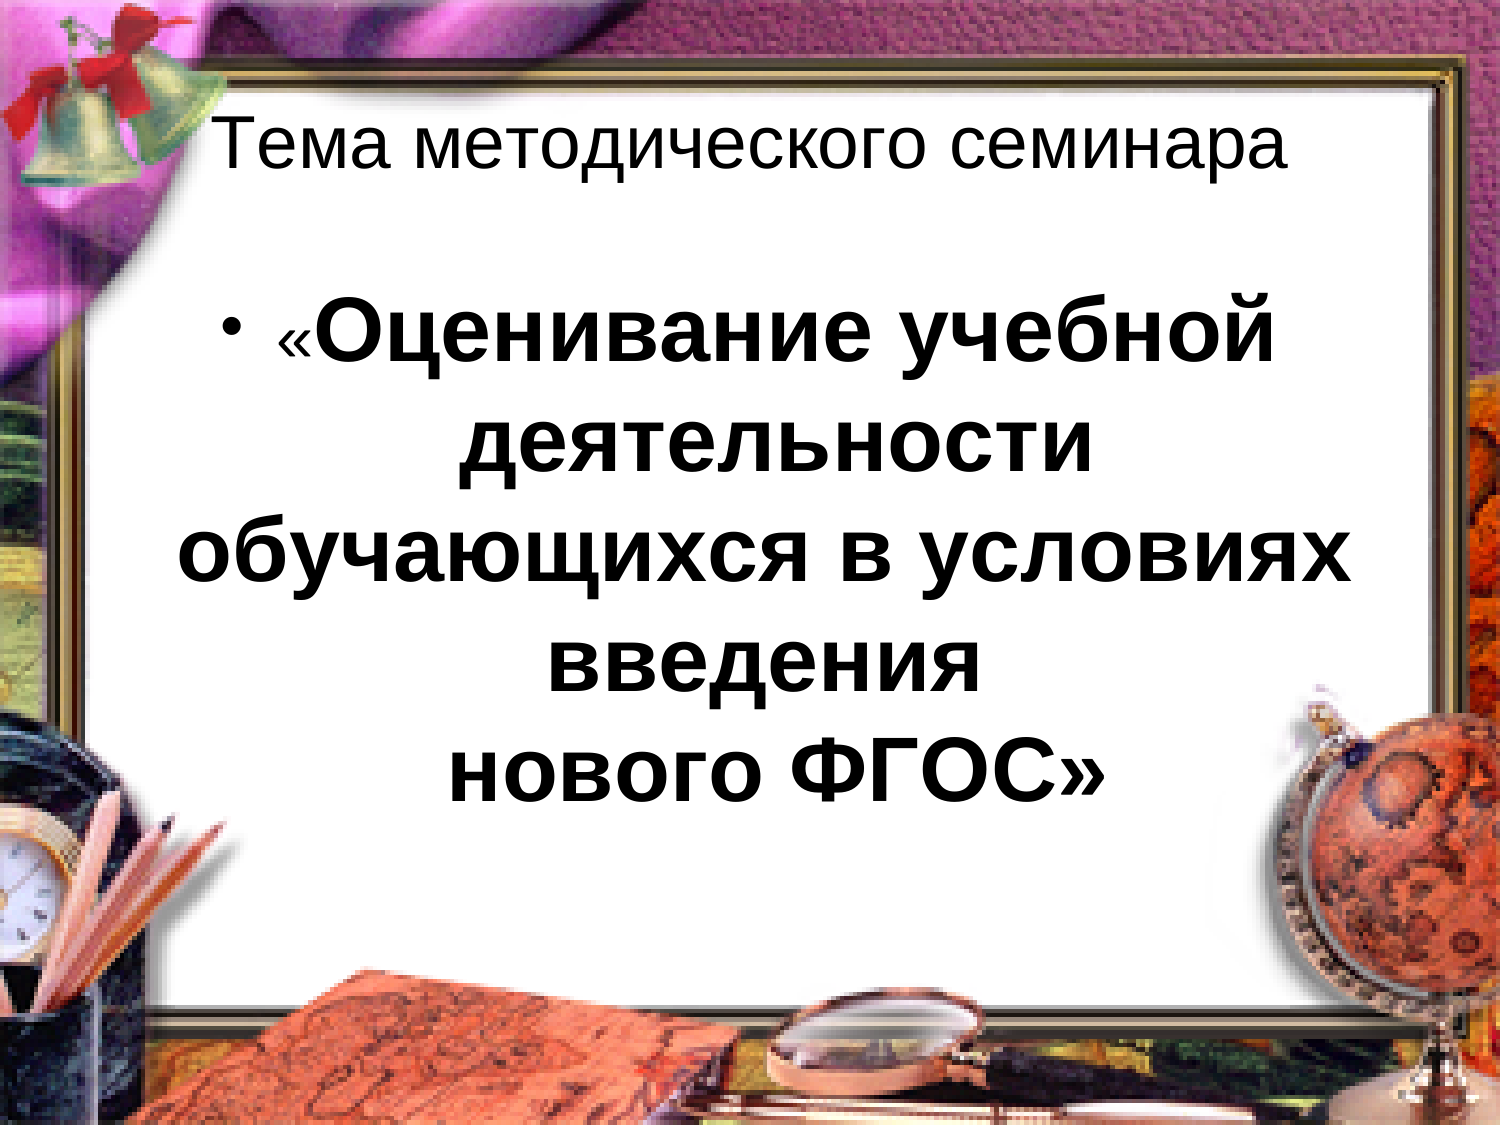

Тема методического семинара
«Оценивание учебной деятельности обучающихся в условиях введения
нового ФГОС»